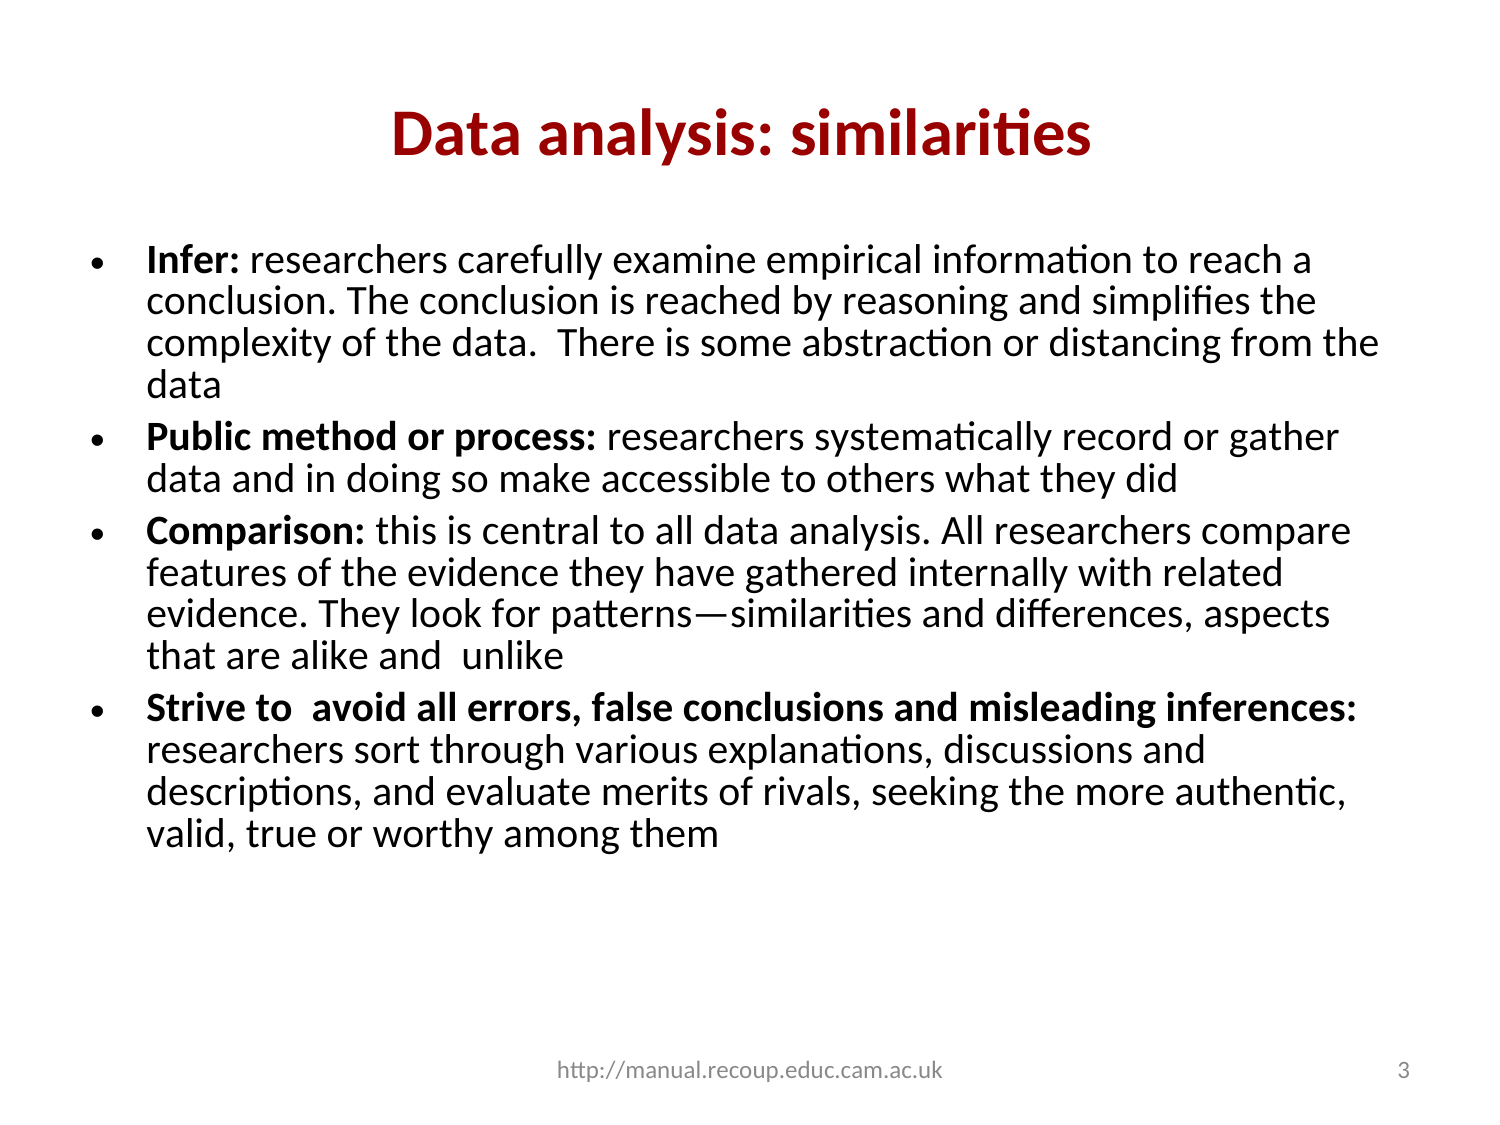

# Data analysis: similarities
Infer: researchers carefully examine empirical information to reach a conclusion. The conclusion is reached by reasoning and simplifies the complexity of the data. There is some abstraction or distancing from the data
Public method or process: researchers systematically record or gather data and in doing so make accessible to others what they did
Comparison: this is central to all data analysis. All researchers compare features of the evidence they have gathered internally with related evidence. They look for patterns—similarities and differences, aspects that are alike and unlike
Strive to avoid all errors, false conclusions and misleading inferences: researchers sort through various explanations, discussions and descriptions, and evaluate merits of rivals, seeking the more authentic, valid, true or worthy among them
http://manual.recoup.educ.cam.ac.uk
3